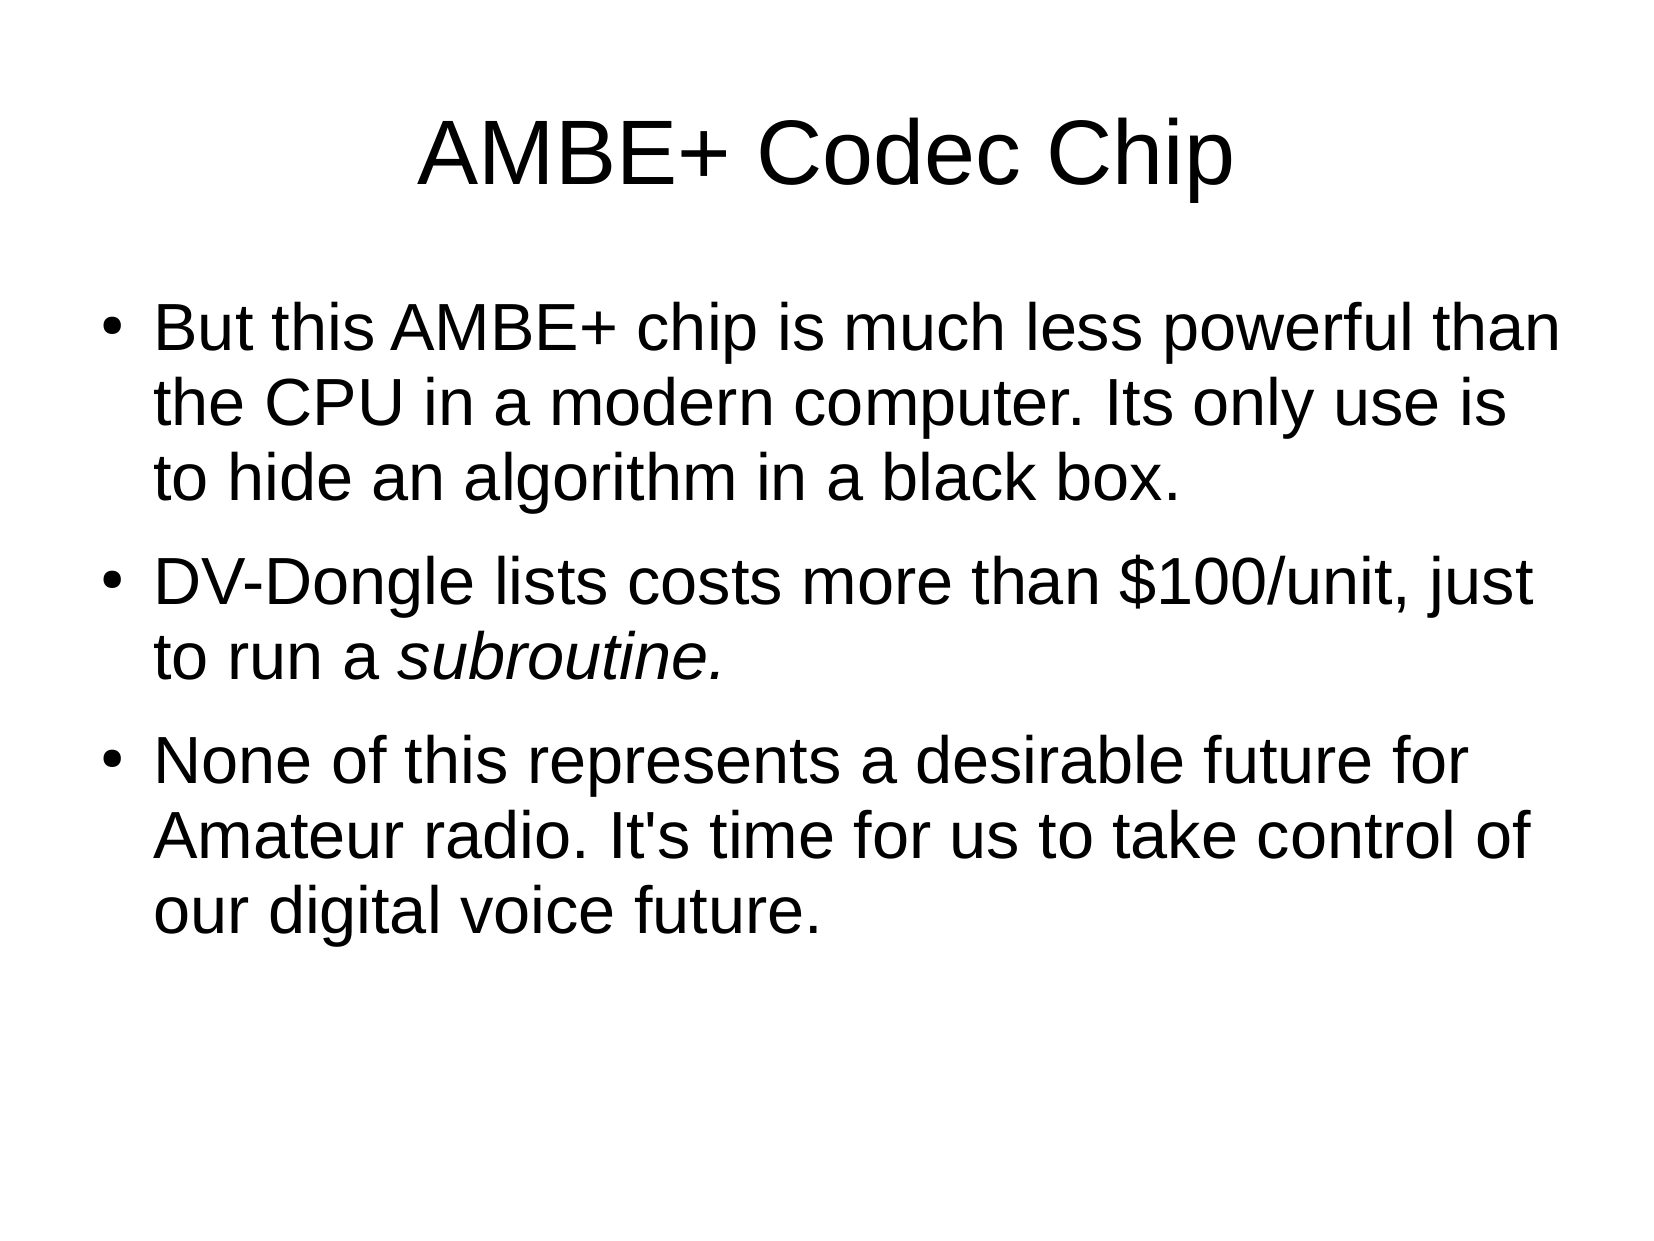

# AMBE+ Codec Chip
But this AMBE+ chip is much less powerful than the CPU in a modern computer. Its only use is to hide an algorithm in a black box.
DV-Dongle lists costs more than $100/unit, just to run a subroutine.
None of this represents a desirable future for Amateur radio. It's time for us to take control of our digital voice future.